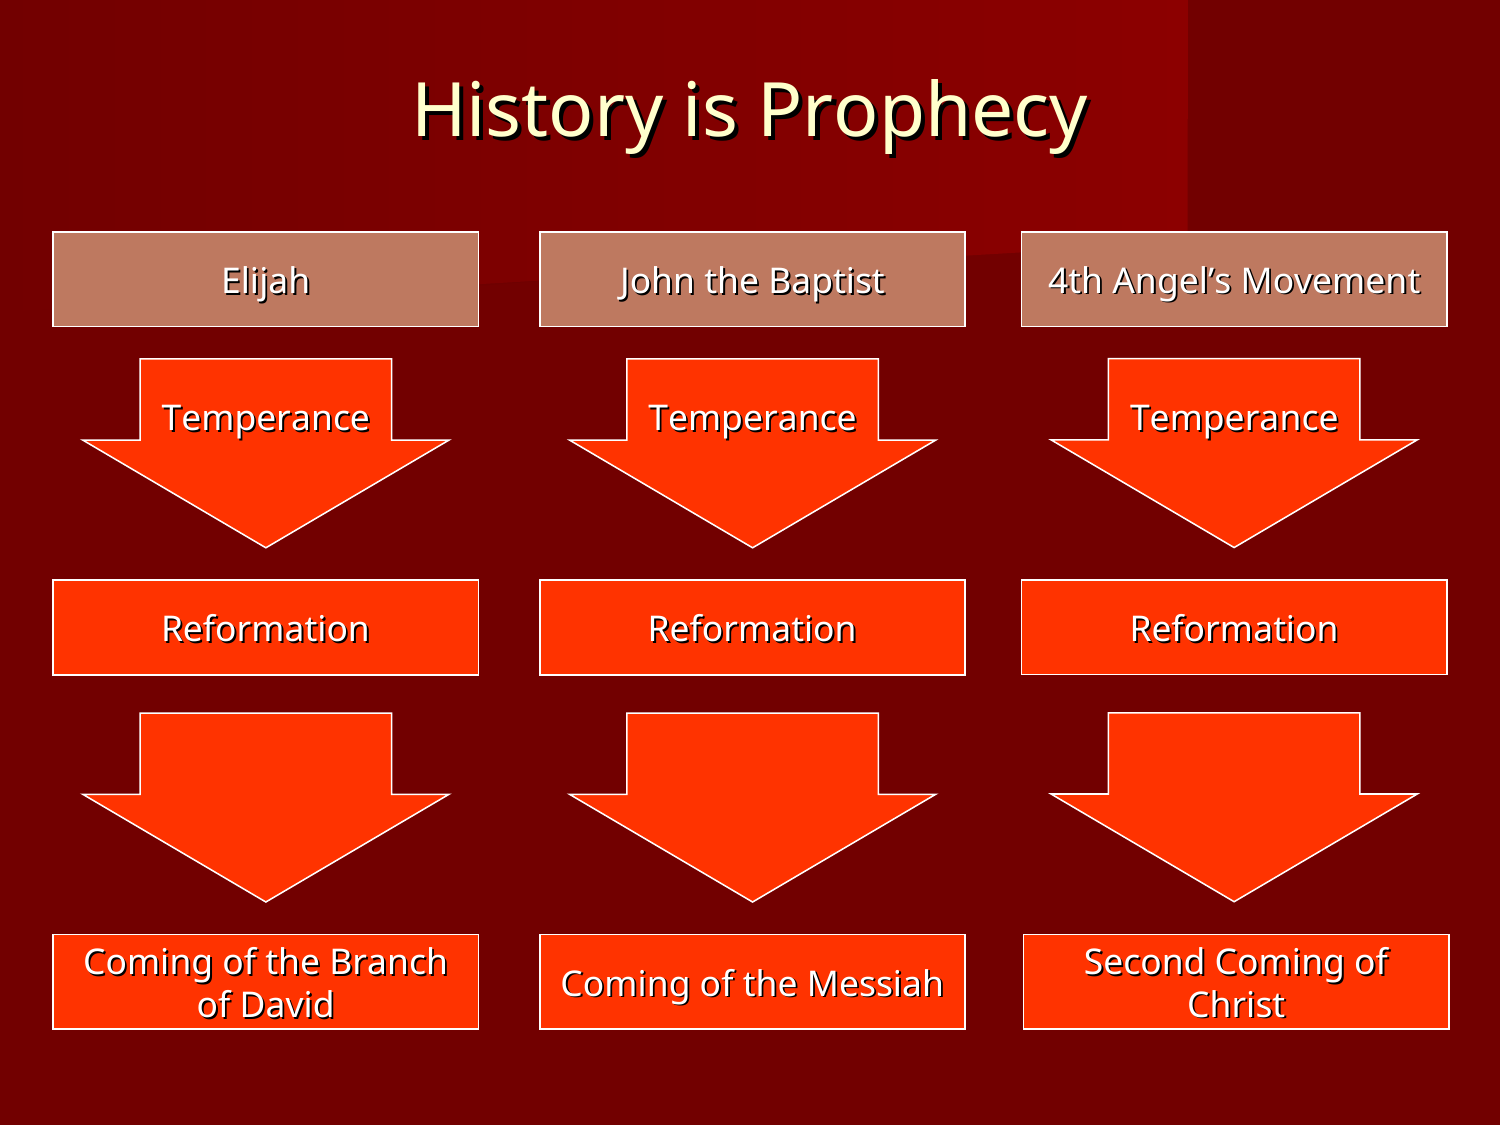

# History is Prophecy
4th Angel’s Movement
Elijah
John the Baptist
Temperance
Temperance
Temperance
Reformation
Reformation
Reformation
Second Coming of Christ
Coming of the Branch of David
Coming of the Messiah